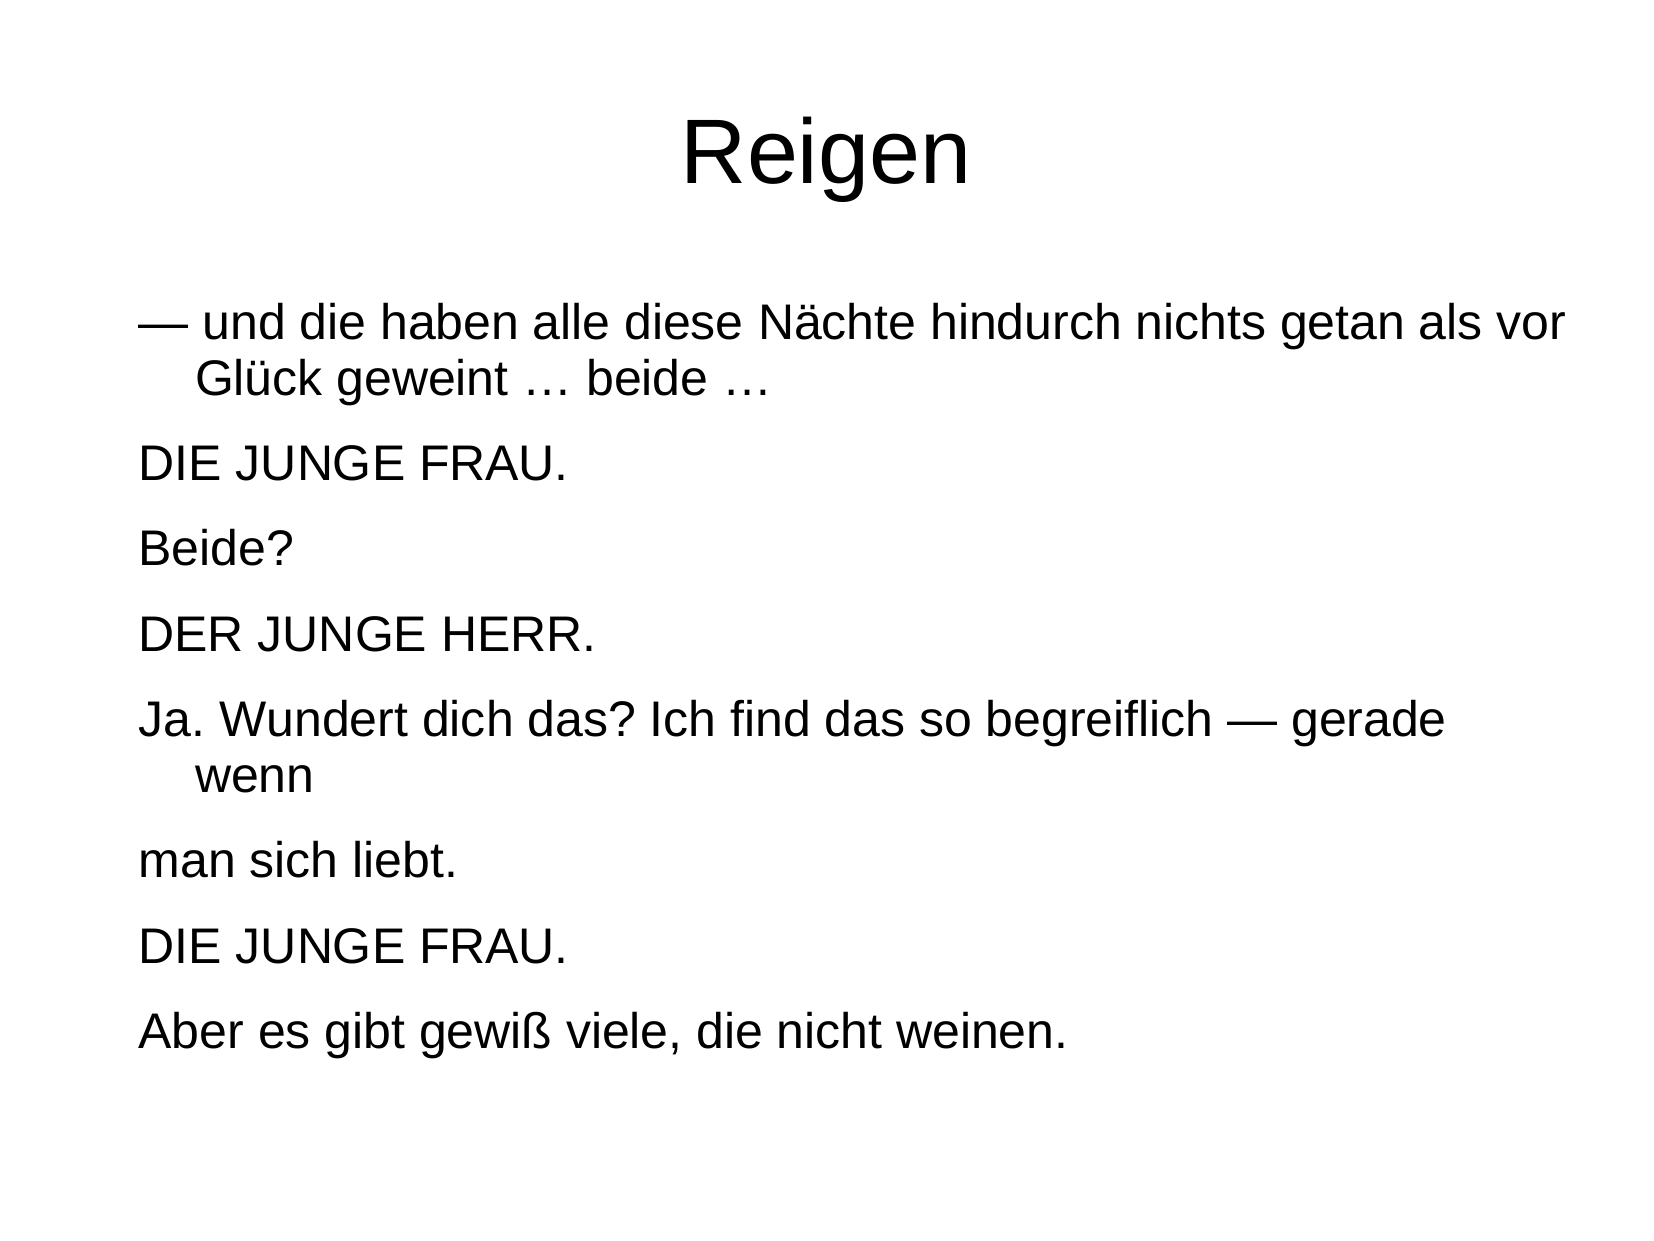

# Reigen
— und die haben alle diese Nächte hindurch nichts getan als vor Glück geweint … beide …
DIE JUNGE FRAU.
Beide?
DER JUNGE HERR.
Ja. Wundert dich das? Ich find das so begreiflich — gerade wenn
man sich liebt.
DIE JUNGE FRAU.
Aber es gibt gewiß viele, die nicht weinen.